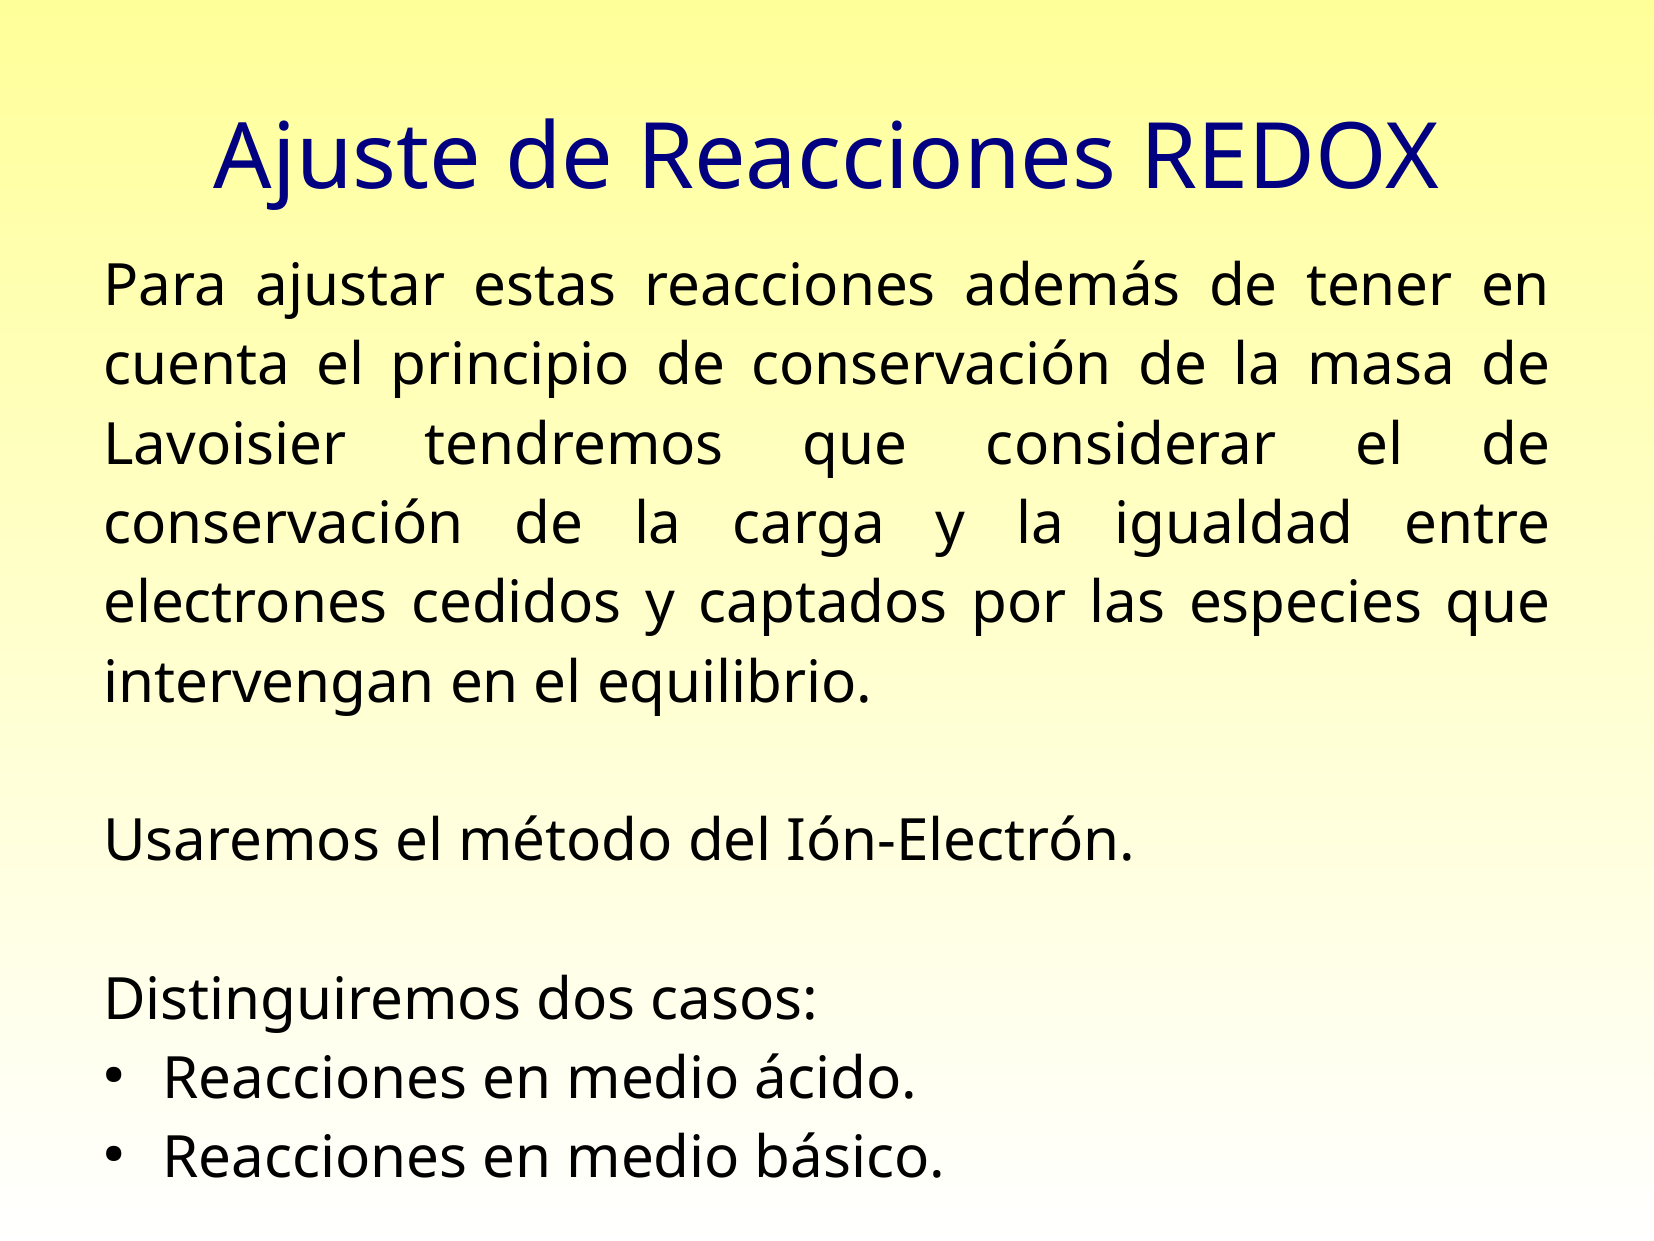

# Ajuste de Reacciones REDOX
Para ajustar estas reacciones además de tener en cuenta el principio de conservación de la masa de Lavoisier tendremos que considerar el de conservación de la carga y la igualdad entre electrones cedidos y captados por las especies que intervengan en el equilibrio.
Usaremos el método del Ión-Electrón.
Distinguiremos dos casos:
Reacciones en medio ácido.
Reacciones en medio básico.